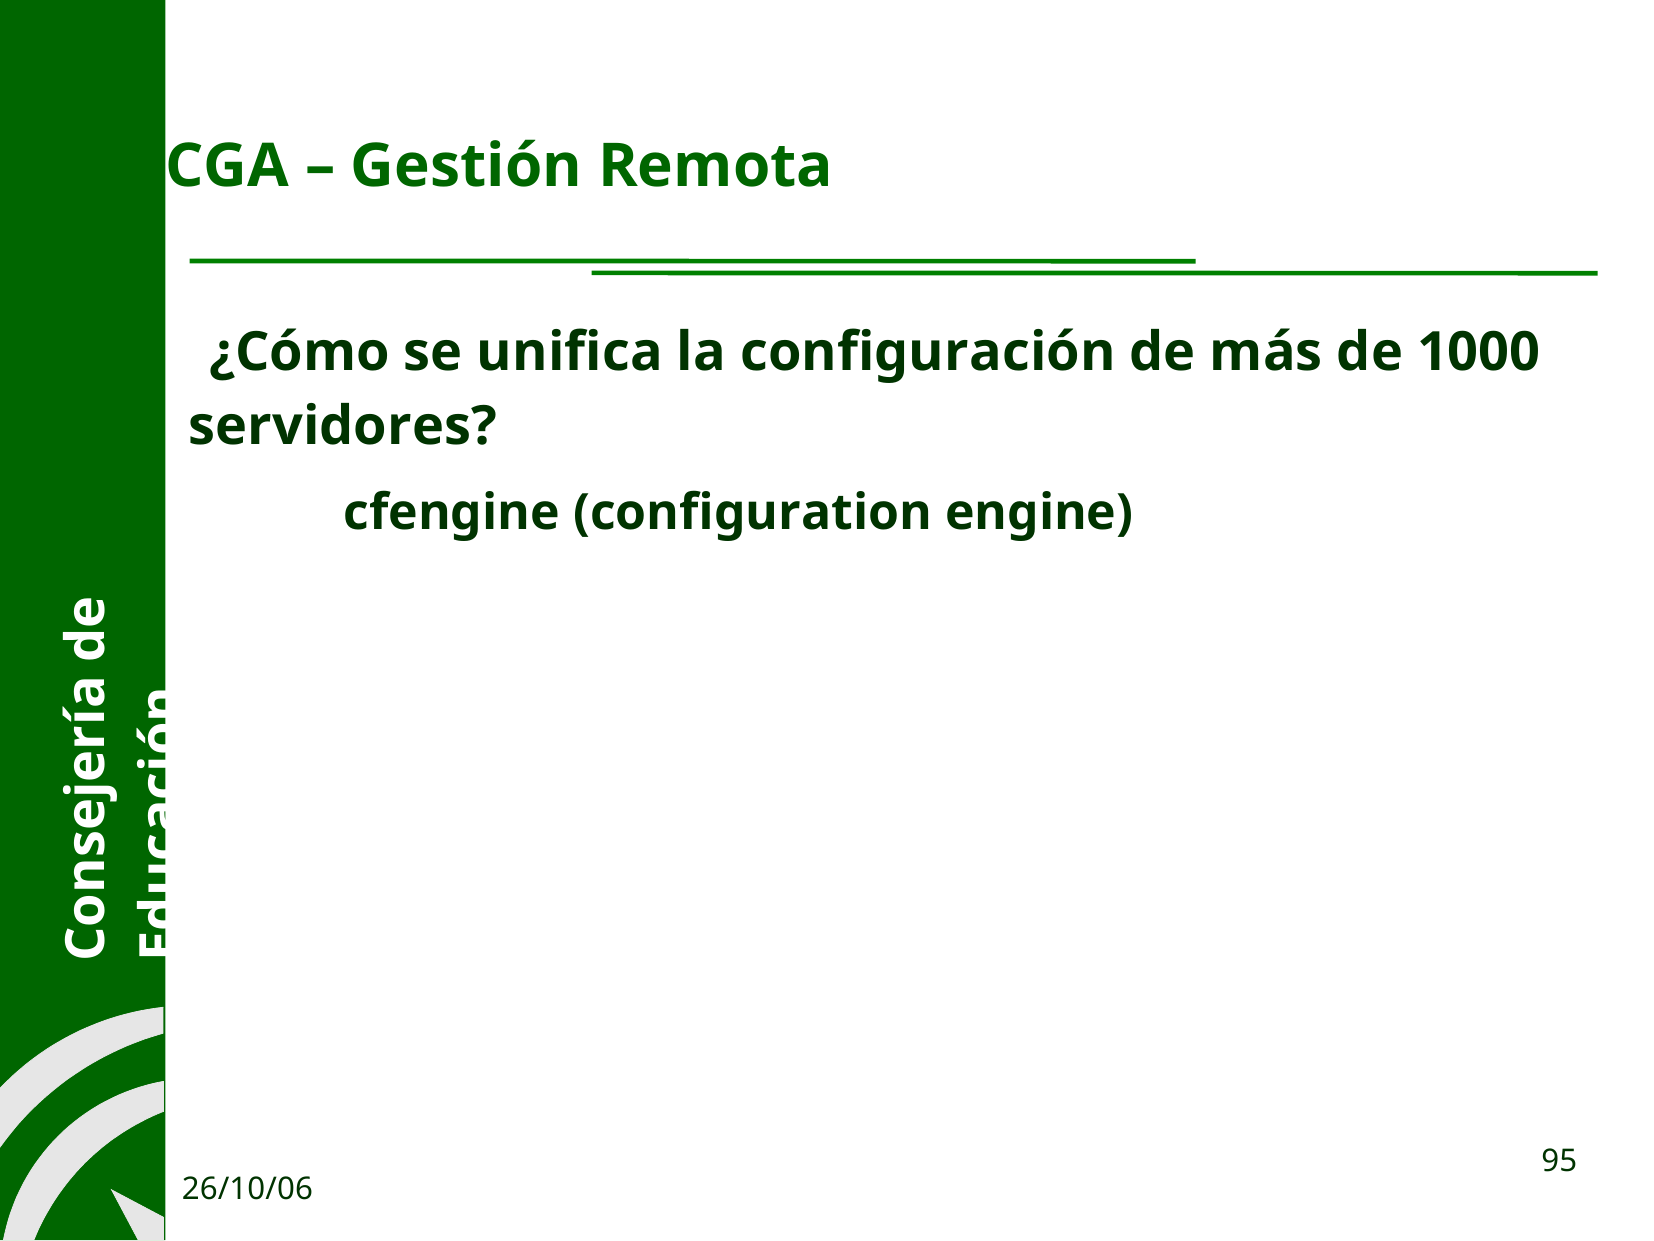

# CGA – Gestión Remota
¿Cómo se unifica la configuración de más de 1000 servidores?
cfengine (configuration engine)
95